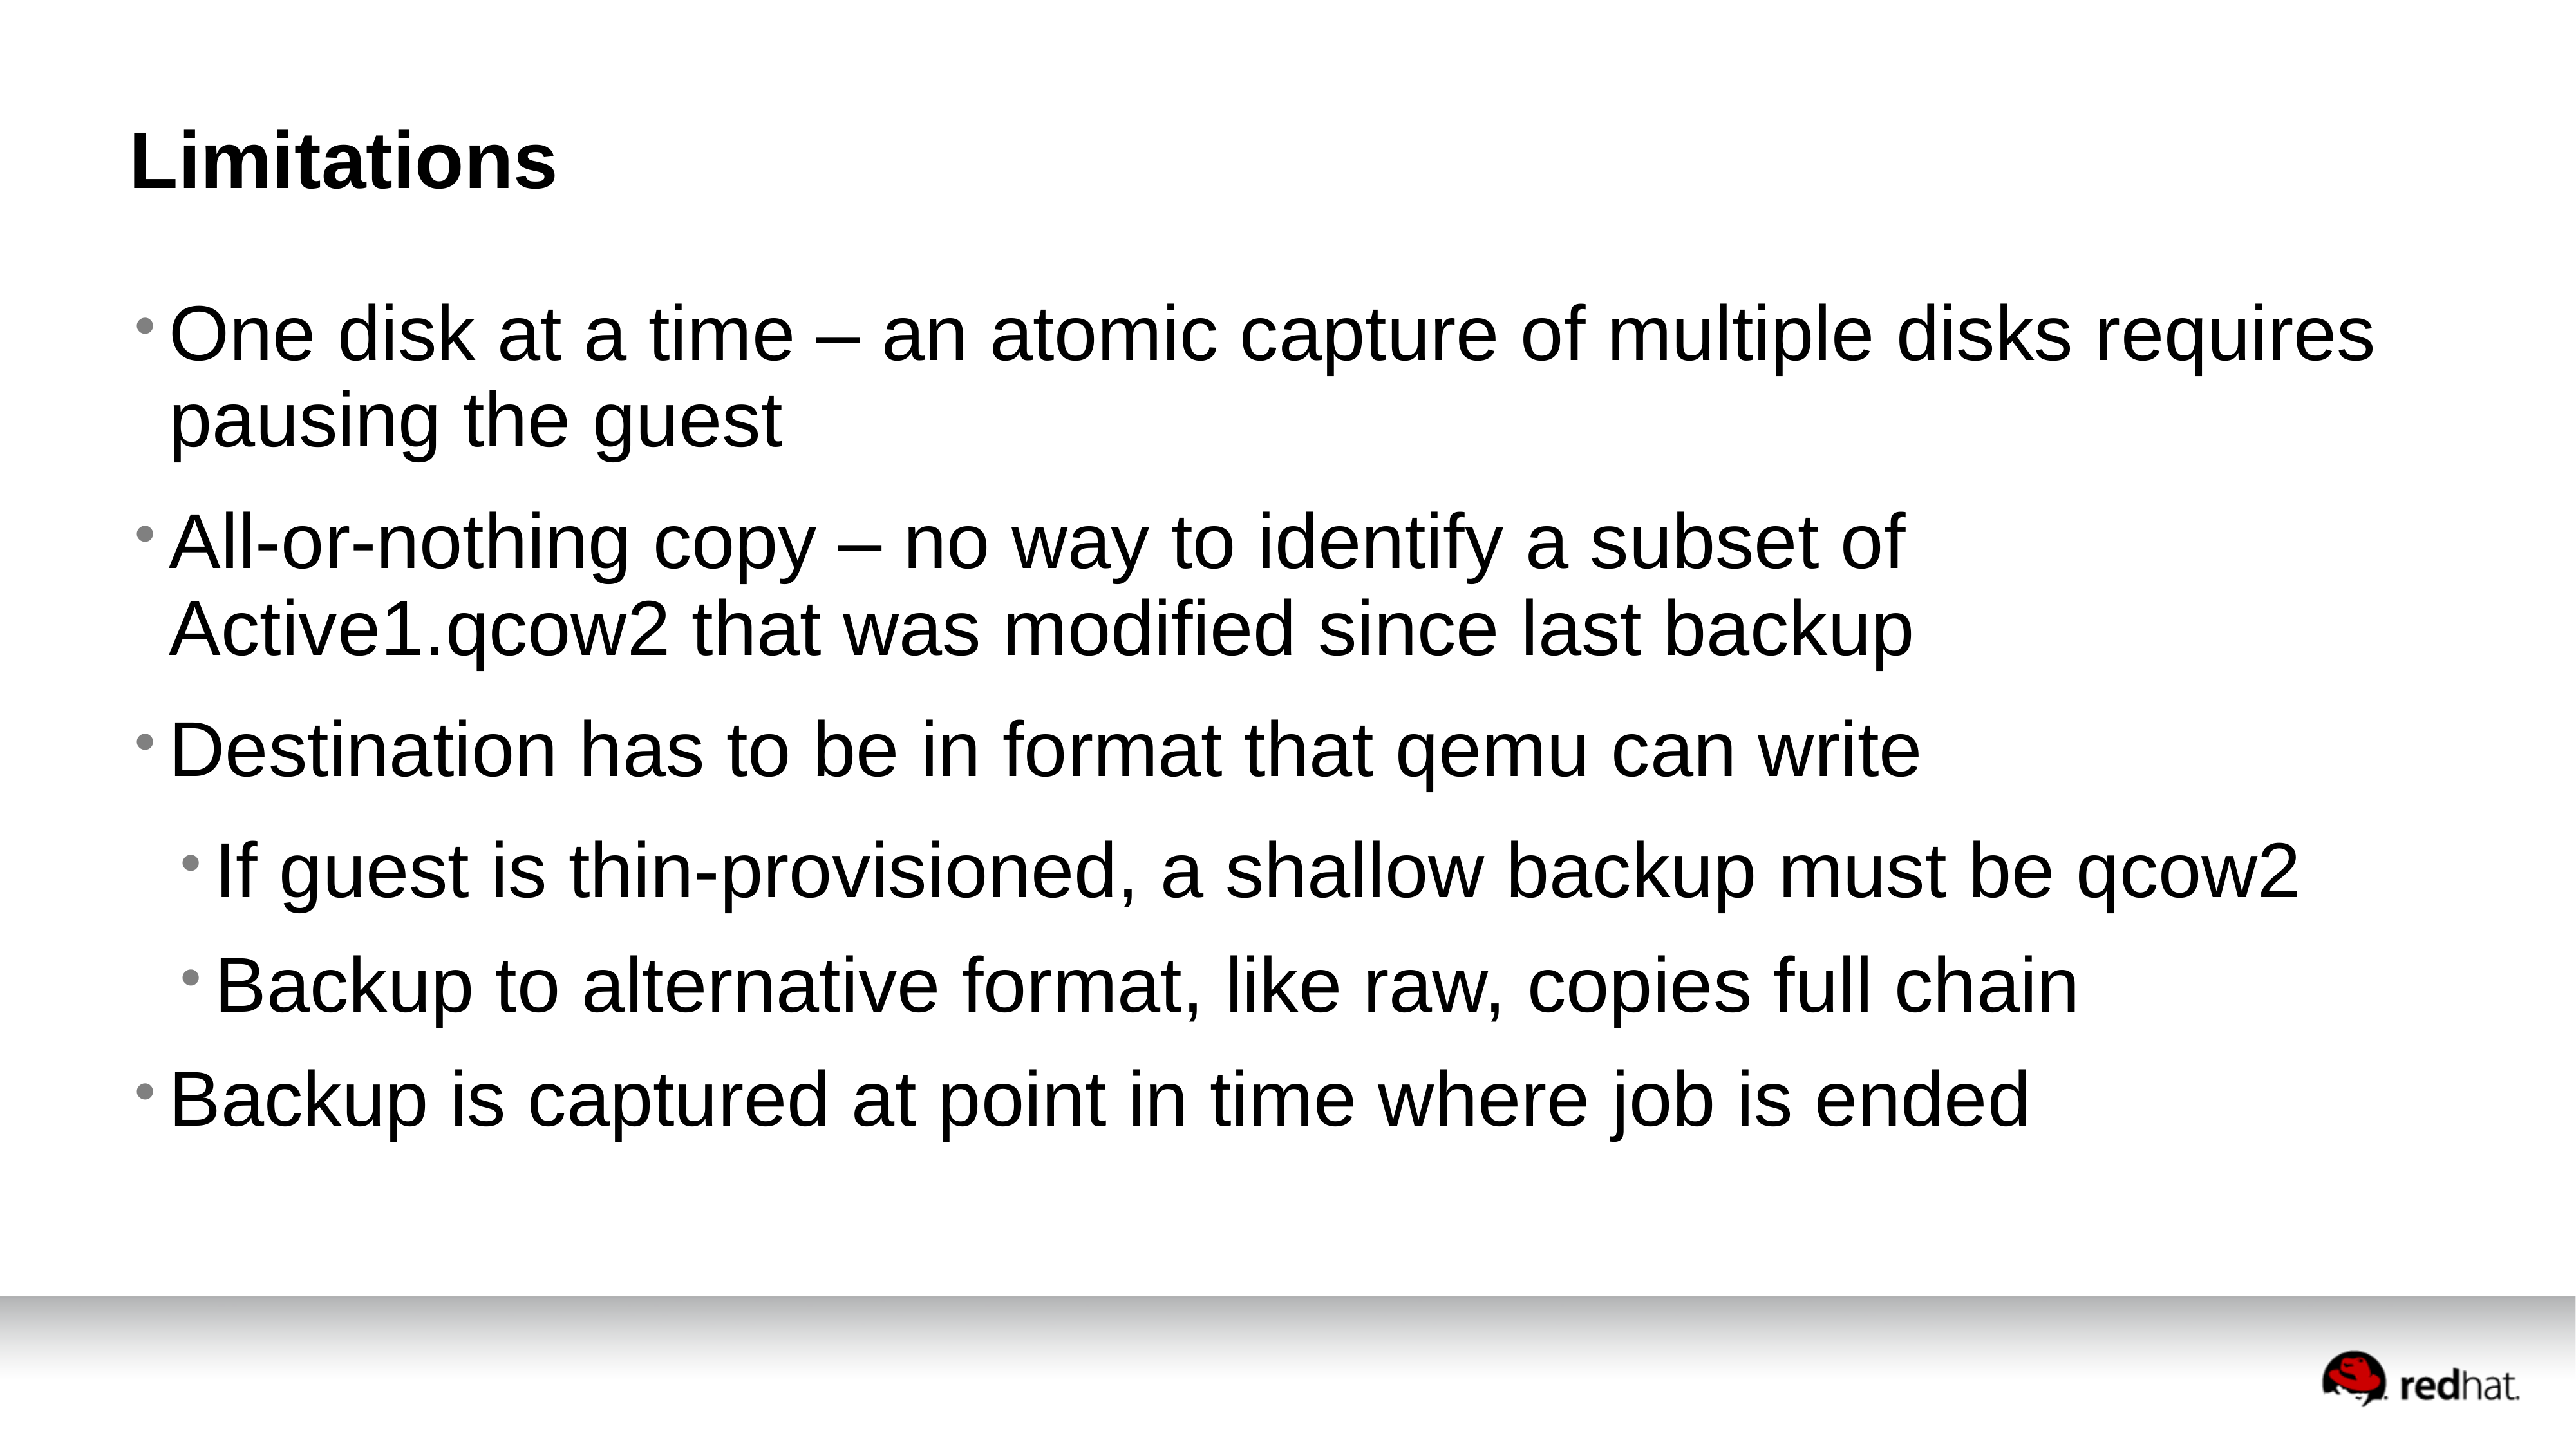

# Limitations
One disk at a time – an atomic capture of multiple disks requires pausing the guest
All-or-nothing copy – no way to identify a subset of Active1.qcow2 that was modified since last backup
Destination has to be in format that qemu can write
If guest is thin-provisioned, a shallow backup must be qcow2
Backup to alternative format, like raw, copies full chain
Backup is captured at point in time where job is ended